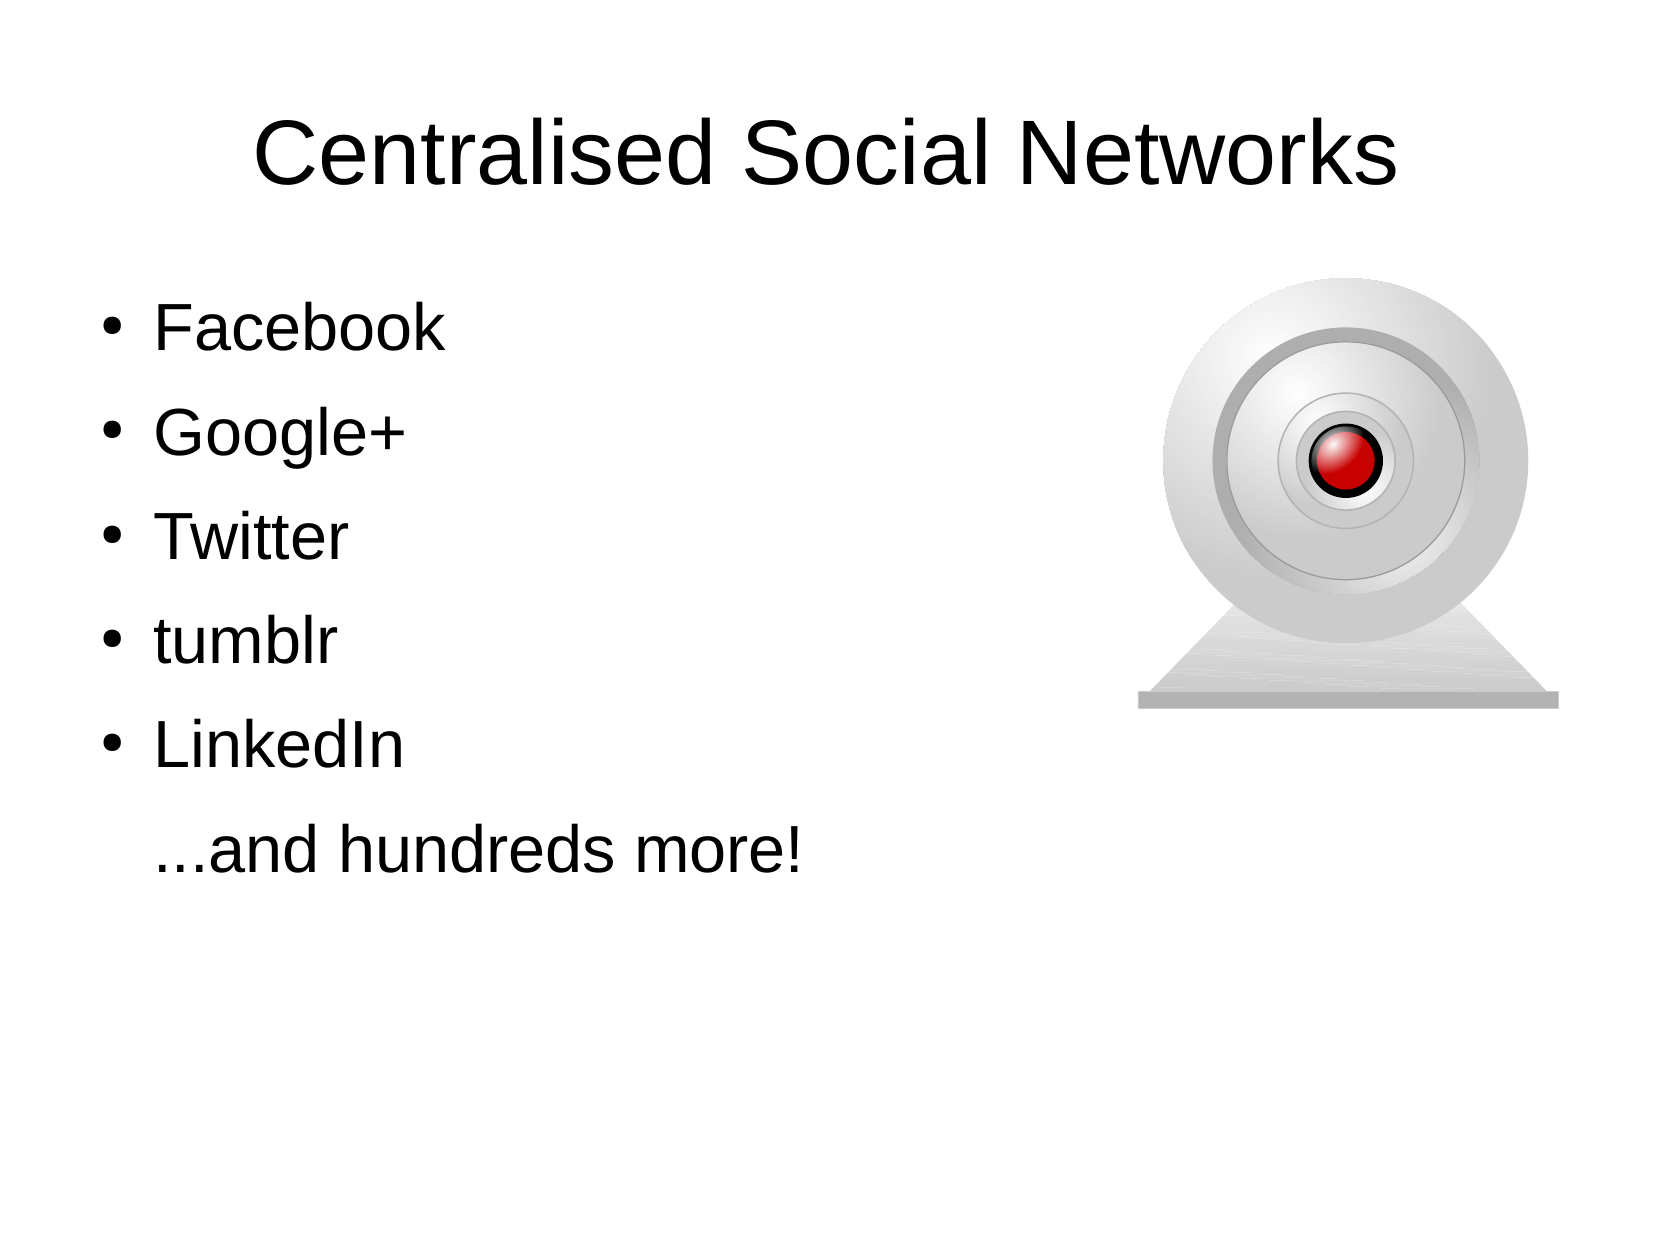

# Centralised Social Networks
Facebook
Google+
Twitter
tumblr
LinkedIn
...and hundreds more!